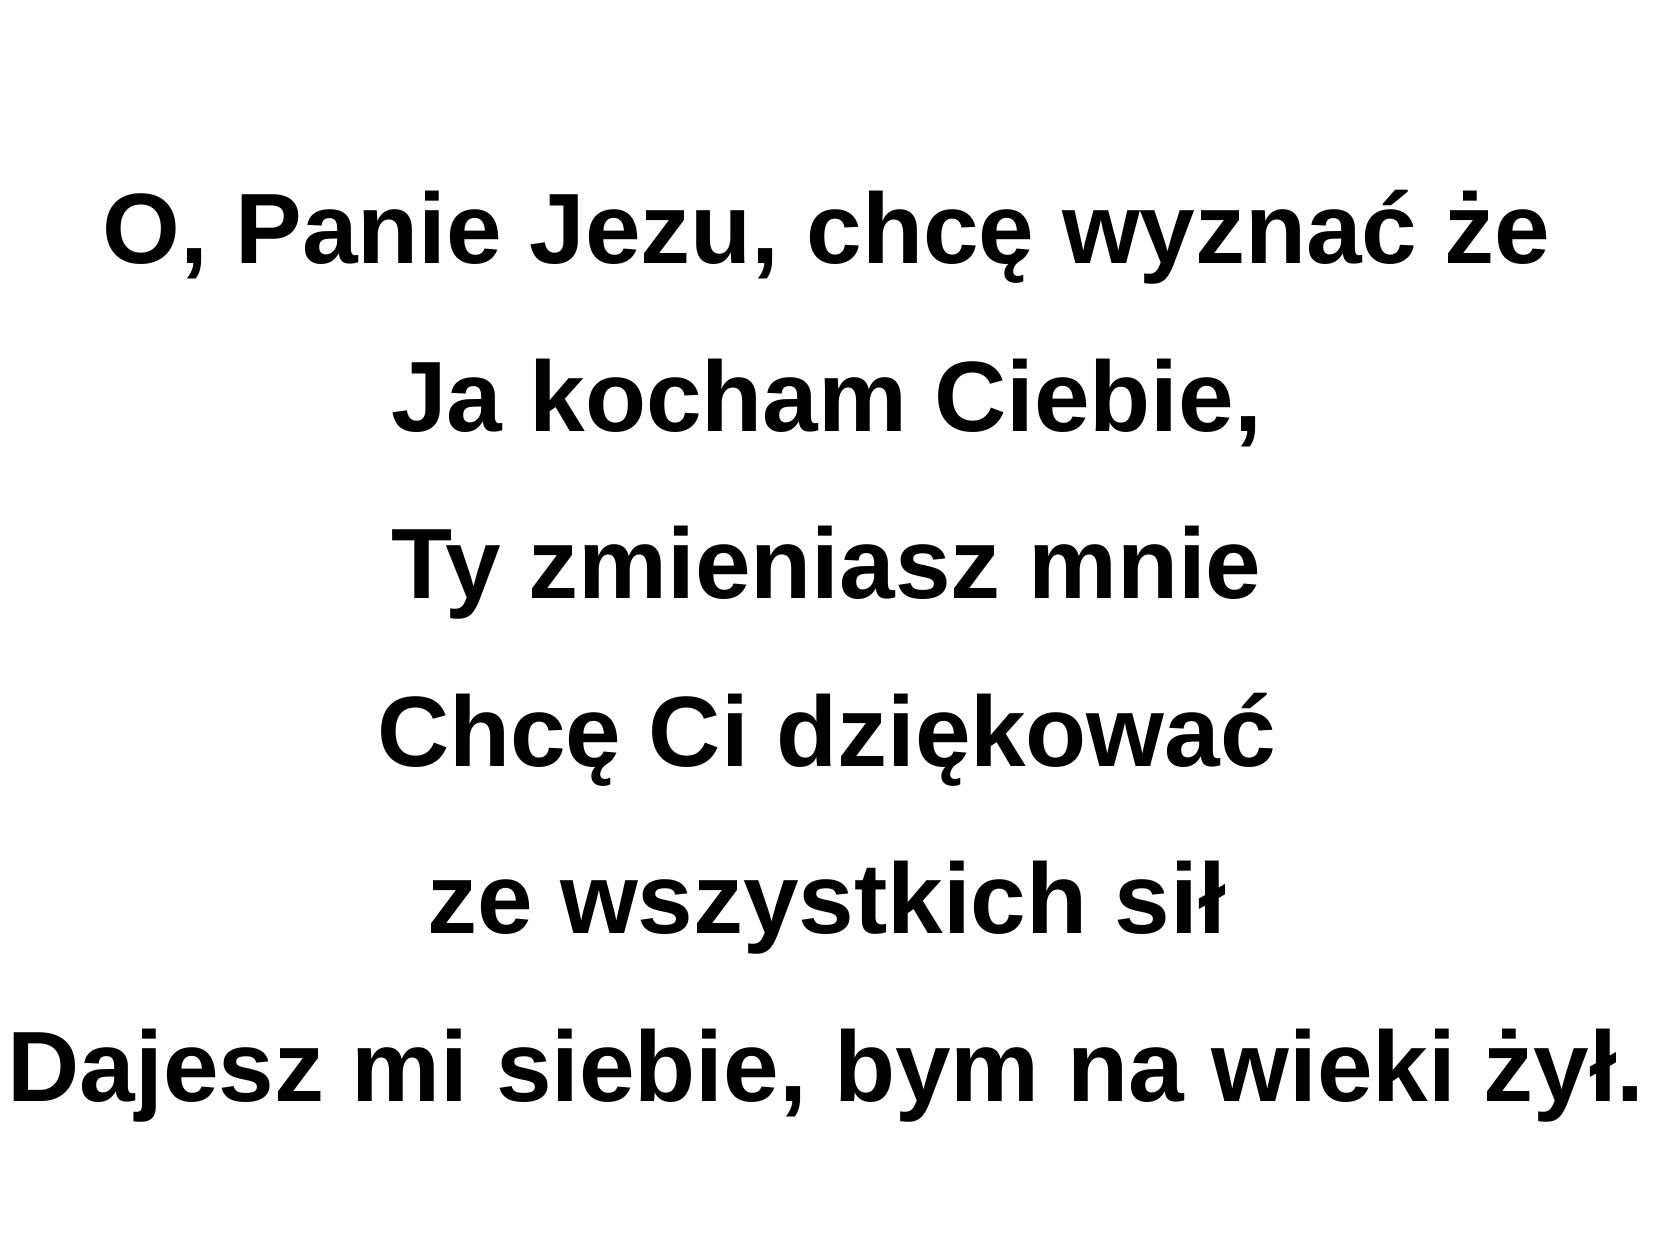

# O, Panie Jezu, chcę wyznać że
Ja kocham Ciebie,
Ty zmieniasz mnie
Chcę Ci dziękować
ze wszystkich sił
Dajesz mi siebie, bym na wieki żył.